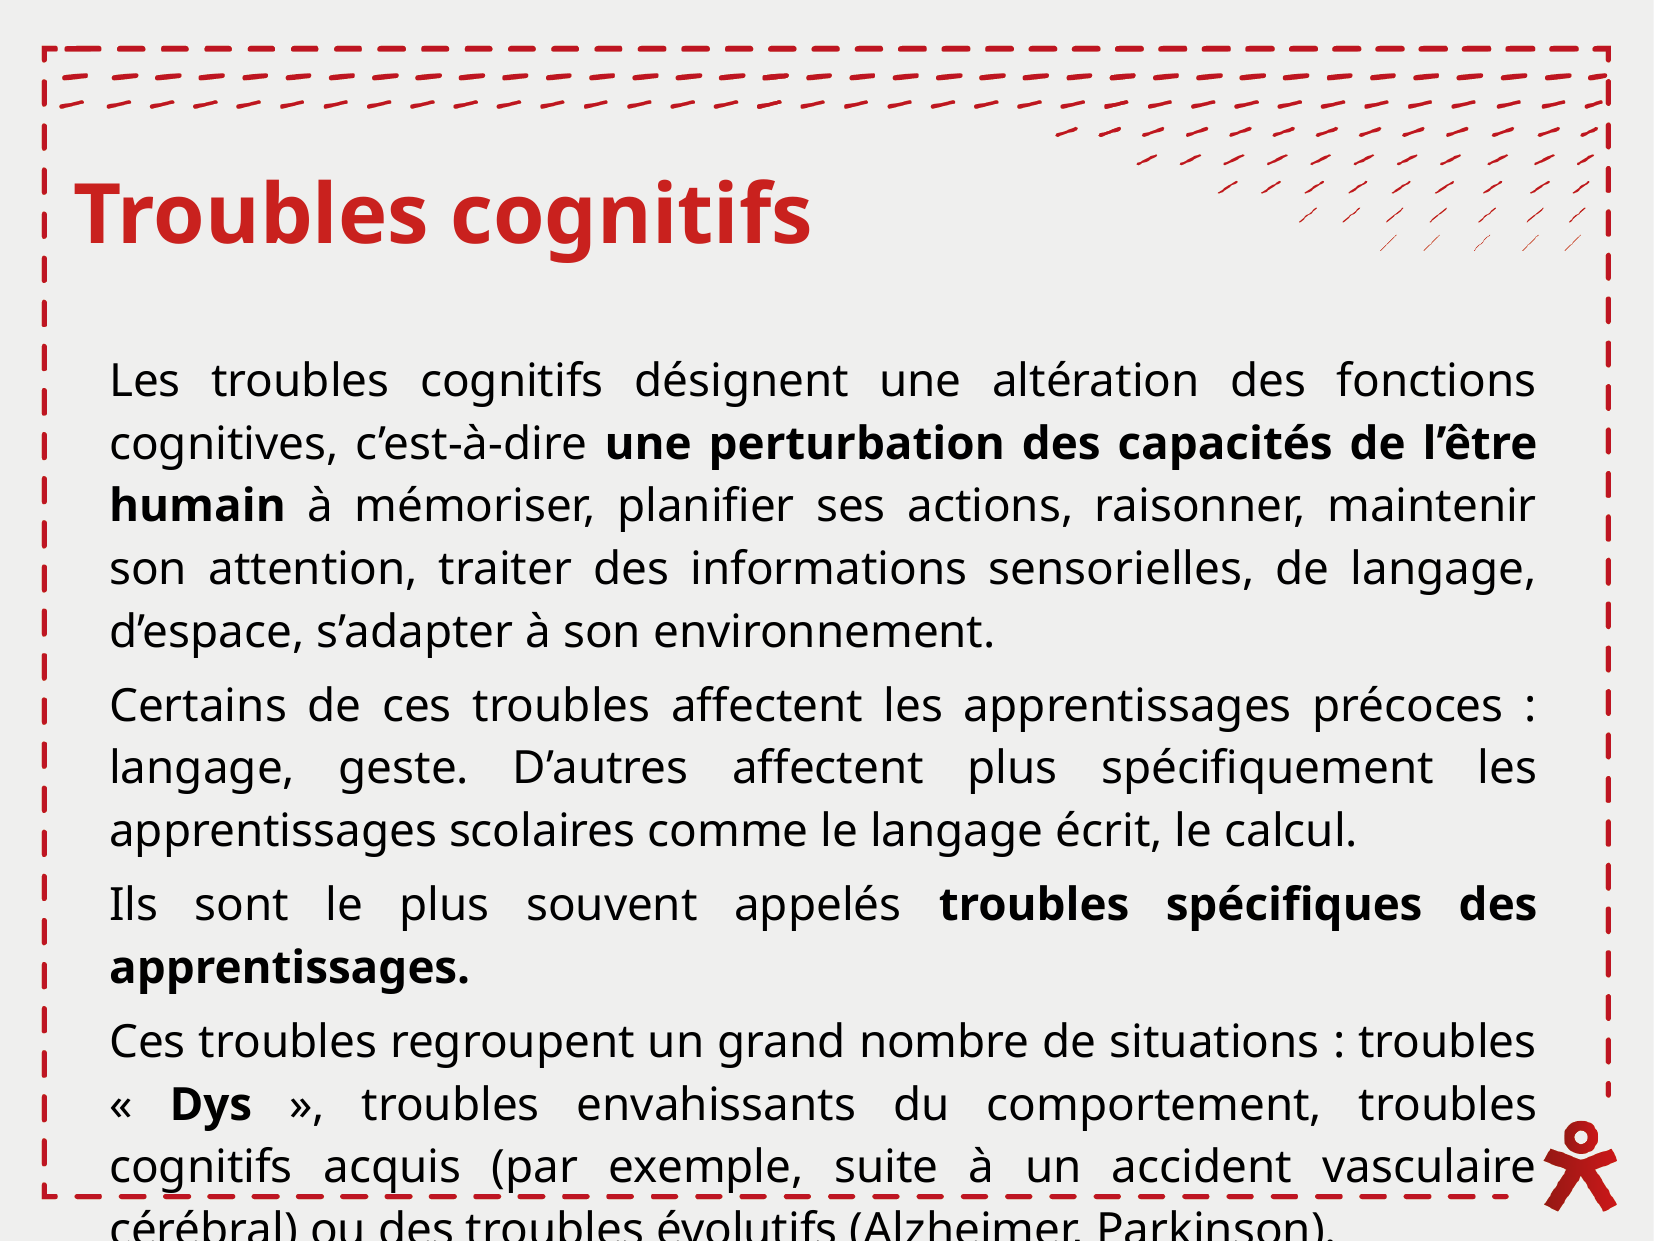

Troubles cognitifs
Les troubles cognitifs désignent une altération des fonctions cognitives, c’est-à-dire une perturbation des capacités de l’être humain à mémoriser, planifier ses actions, raisonner, maintenir son attention, traiter des informations sensorielles, de langage, d’espace, s’adapter à son environnement.
Certains de ces troubles affectent les apprentissages précoces : langage, geste. D’autres affectent plus spécifiquement les apprentissages scolaires comme le langage écrit, le calcul.
Ils sont le plus souvent appelés troubles spécifiques des apprentissages.
Ces troubles regroupent un grand nombre de situations : troubles « Dys », troubles envahissants du comportement, troubles cognitifs acquis (par exemple, suite à un accident vasculaire cérébral) ou des troubles évolutifs (Alzheimer, Parkinson).